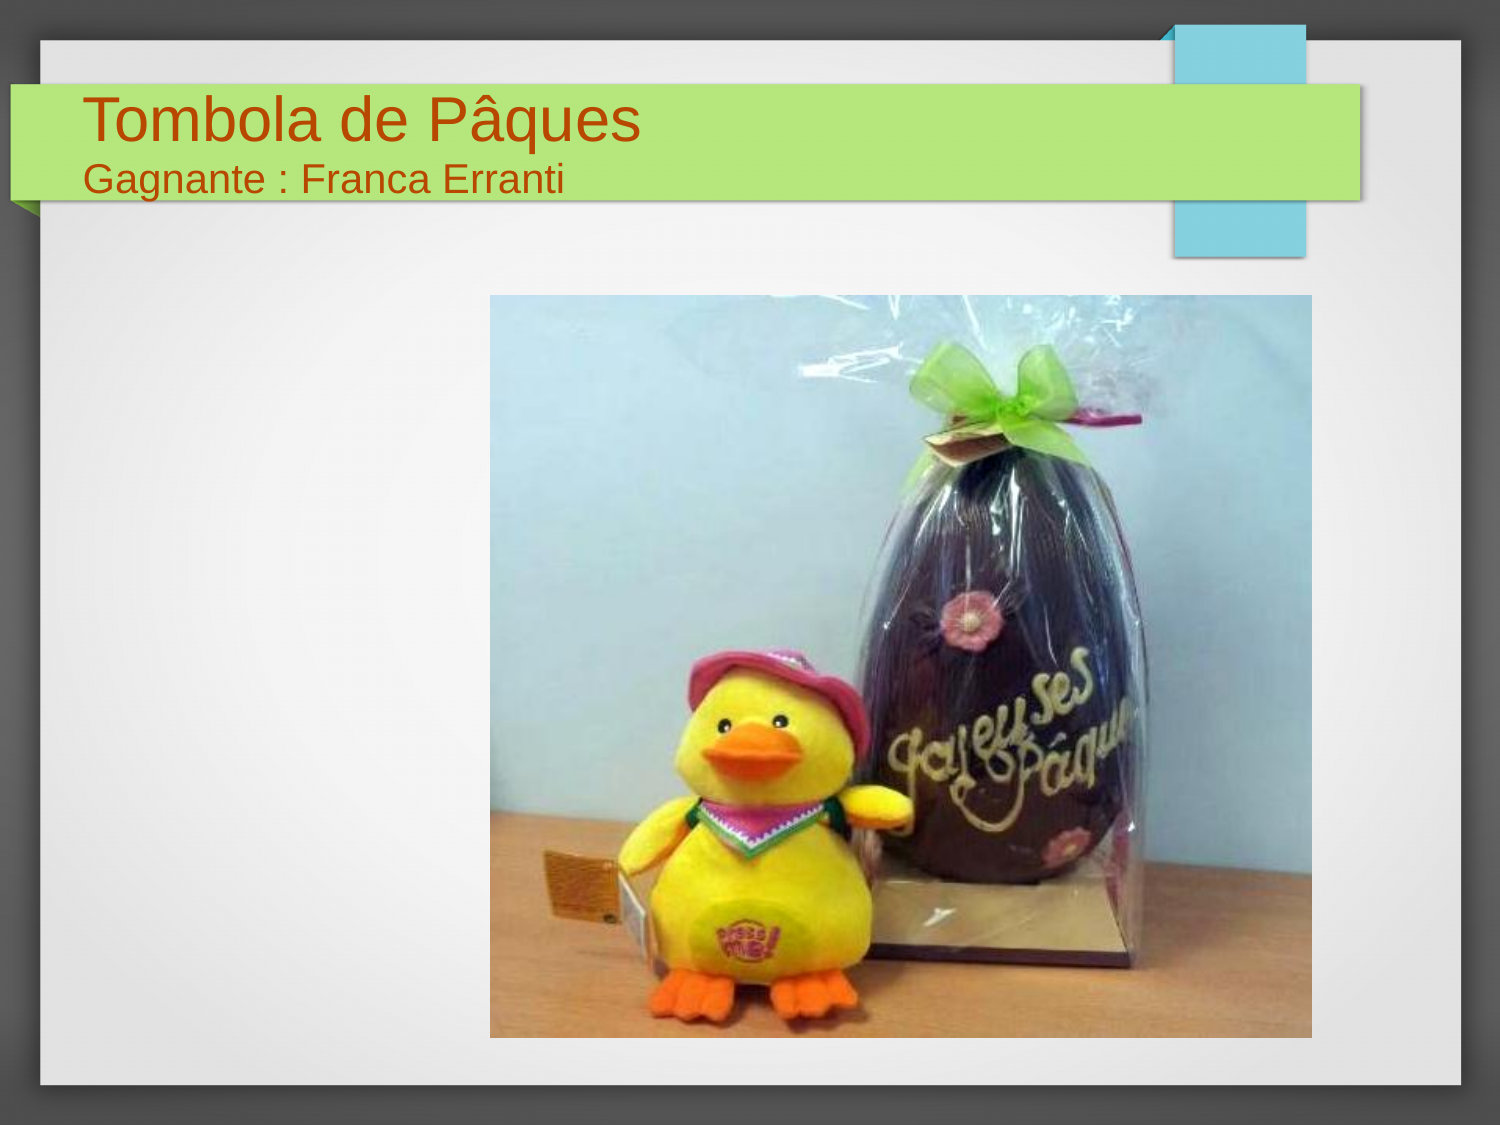

# Tombola de Pâques Gagnante : Franca Erranti